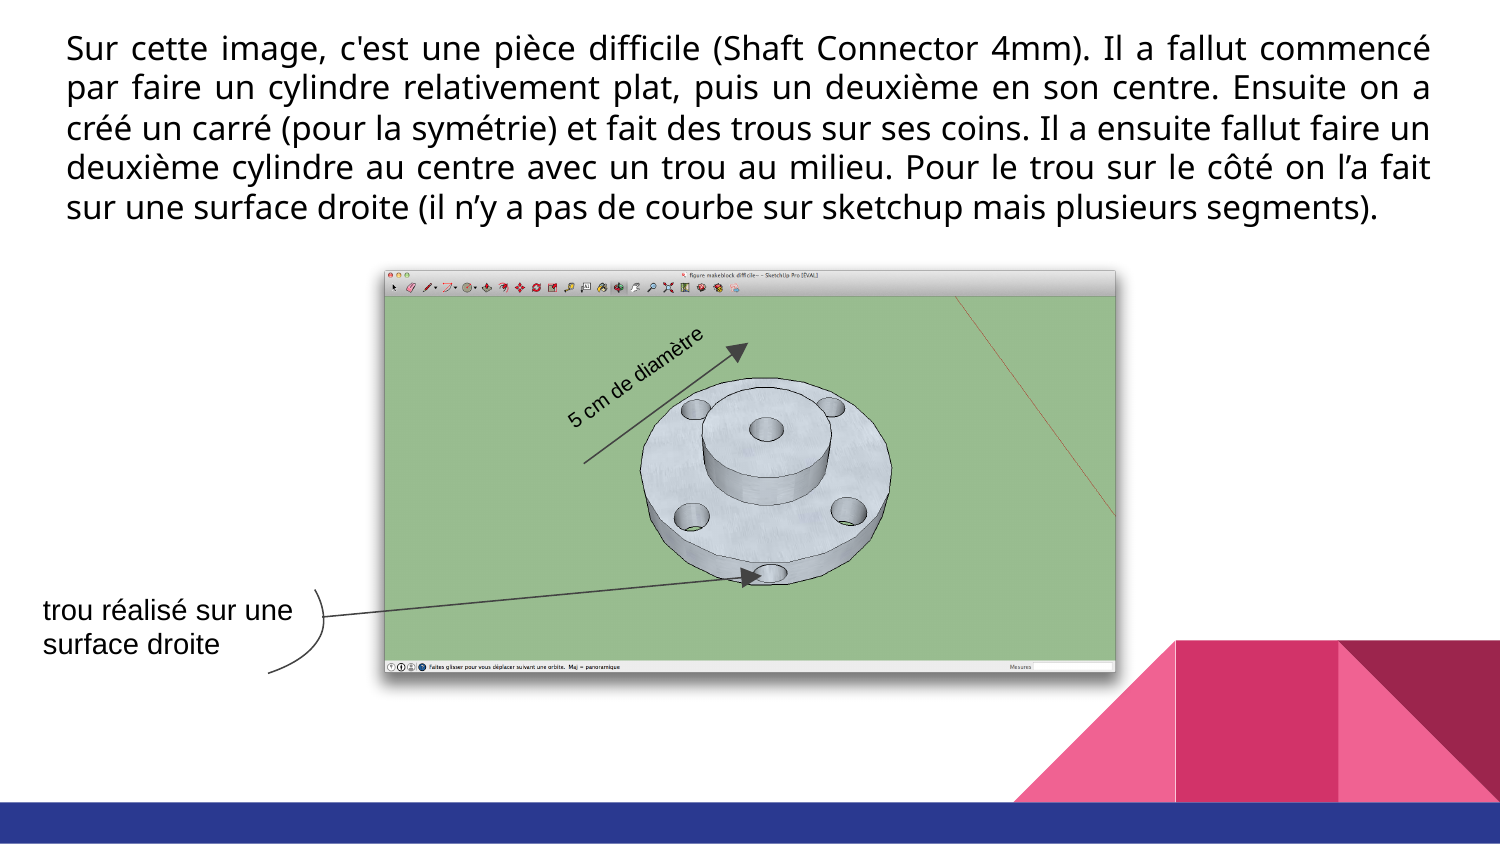

# Sur cette image, c'est une pièce difficile (Shaft Connector 4mm). Il a fallut commencé par faire un cylindre relativement plat, puis un deuxième en son centre. Ensuite on a créé un carré (pour la symétrie) et fait des trous sur ses coins. Il a ensuite fallut faire un deuxième cylindre au centre avec un trou au milieu. Pour le trou sur le côté on l’a fait sur une surface droite (il n’y a pas de courbe sur sketchup mais plusieurs segments).
5 cm de diamètre
trou réalisé sur une surface droite